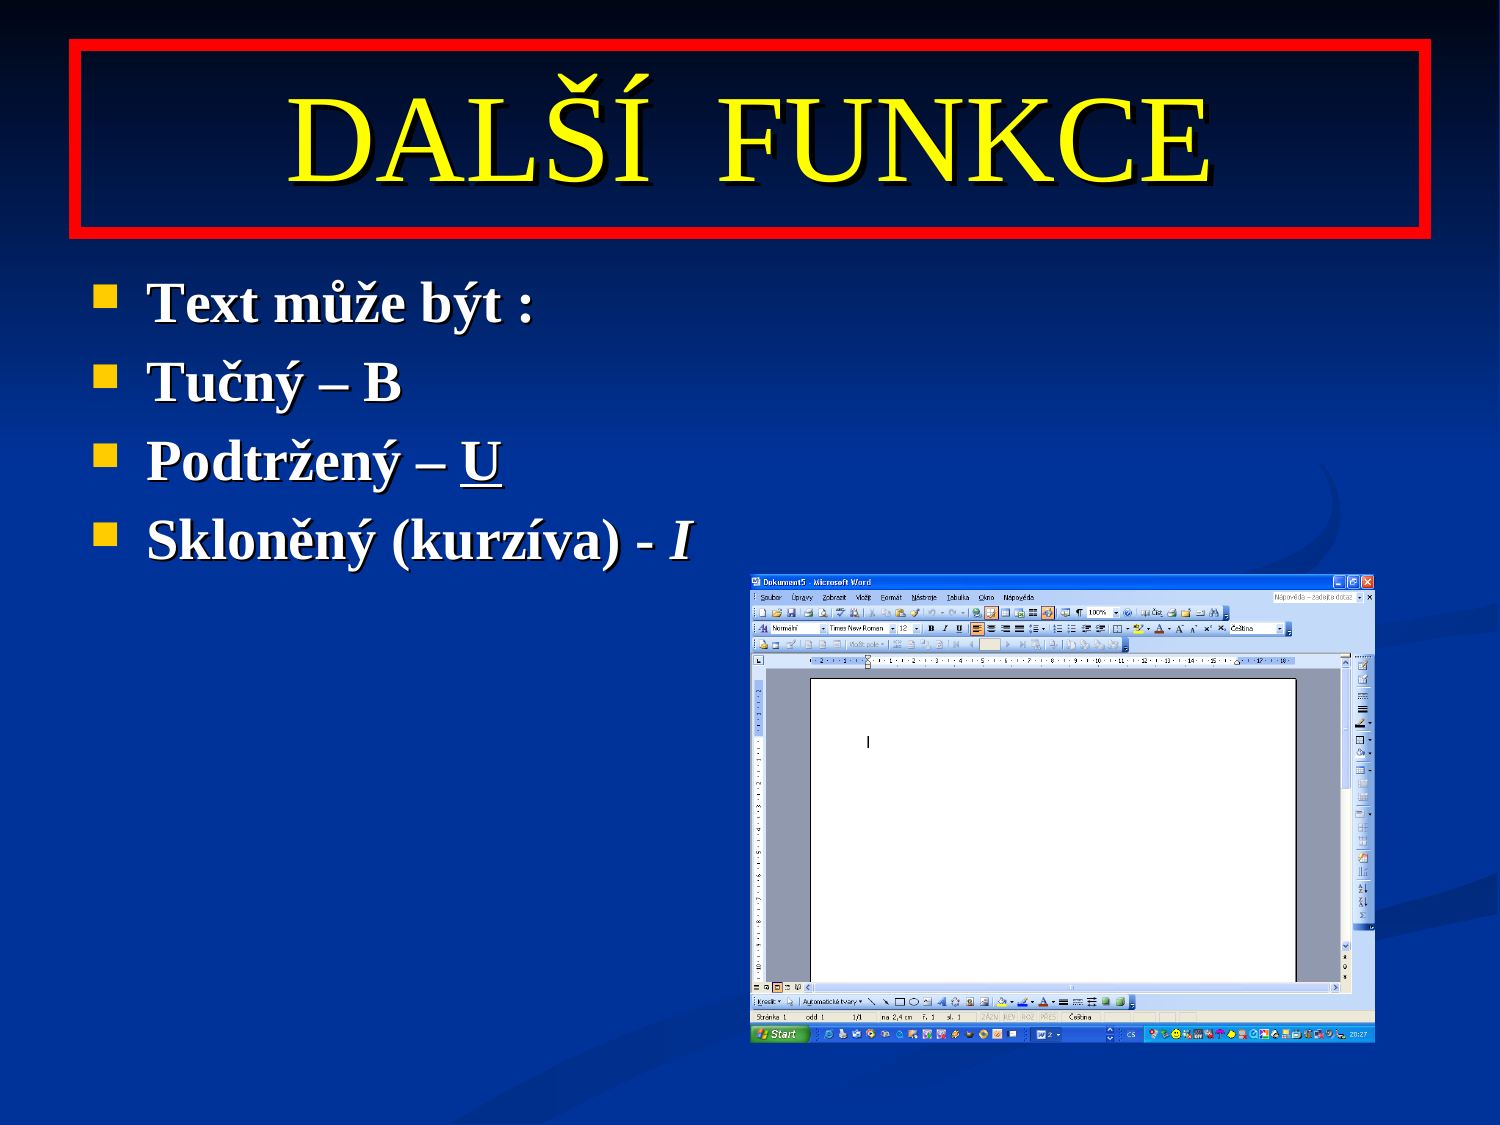

# DALŠÍ FUNKCE
Text může být :
Tučný – B
Podtržený – U
Skloněný (kurzíva) - I